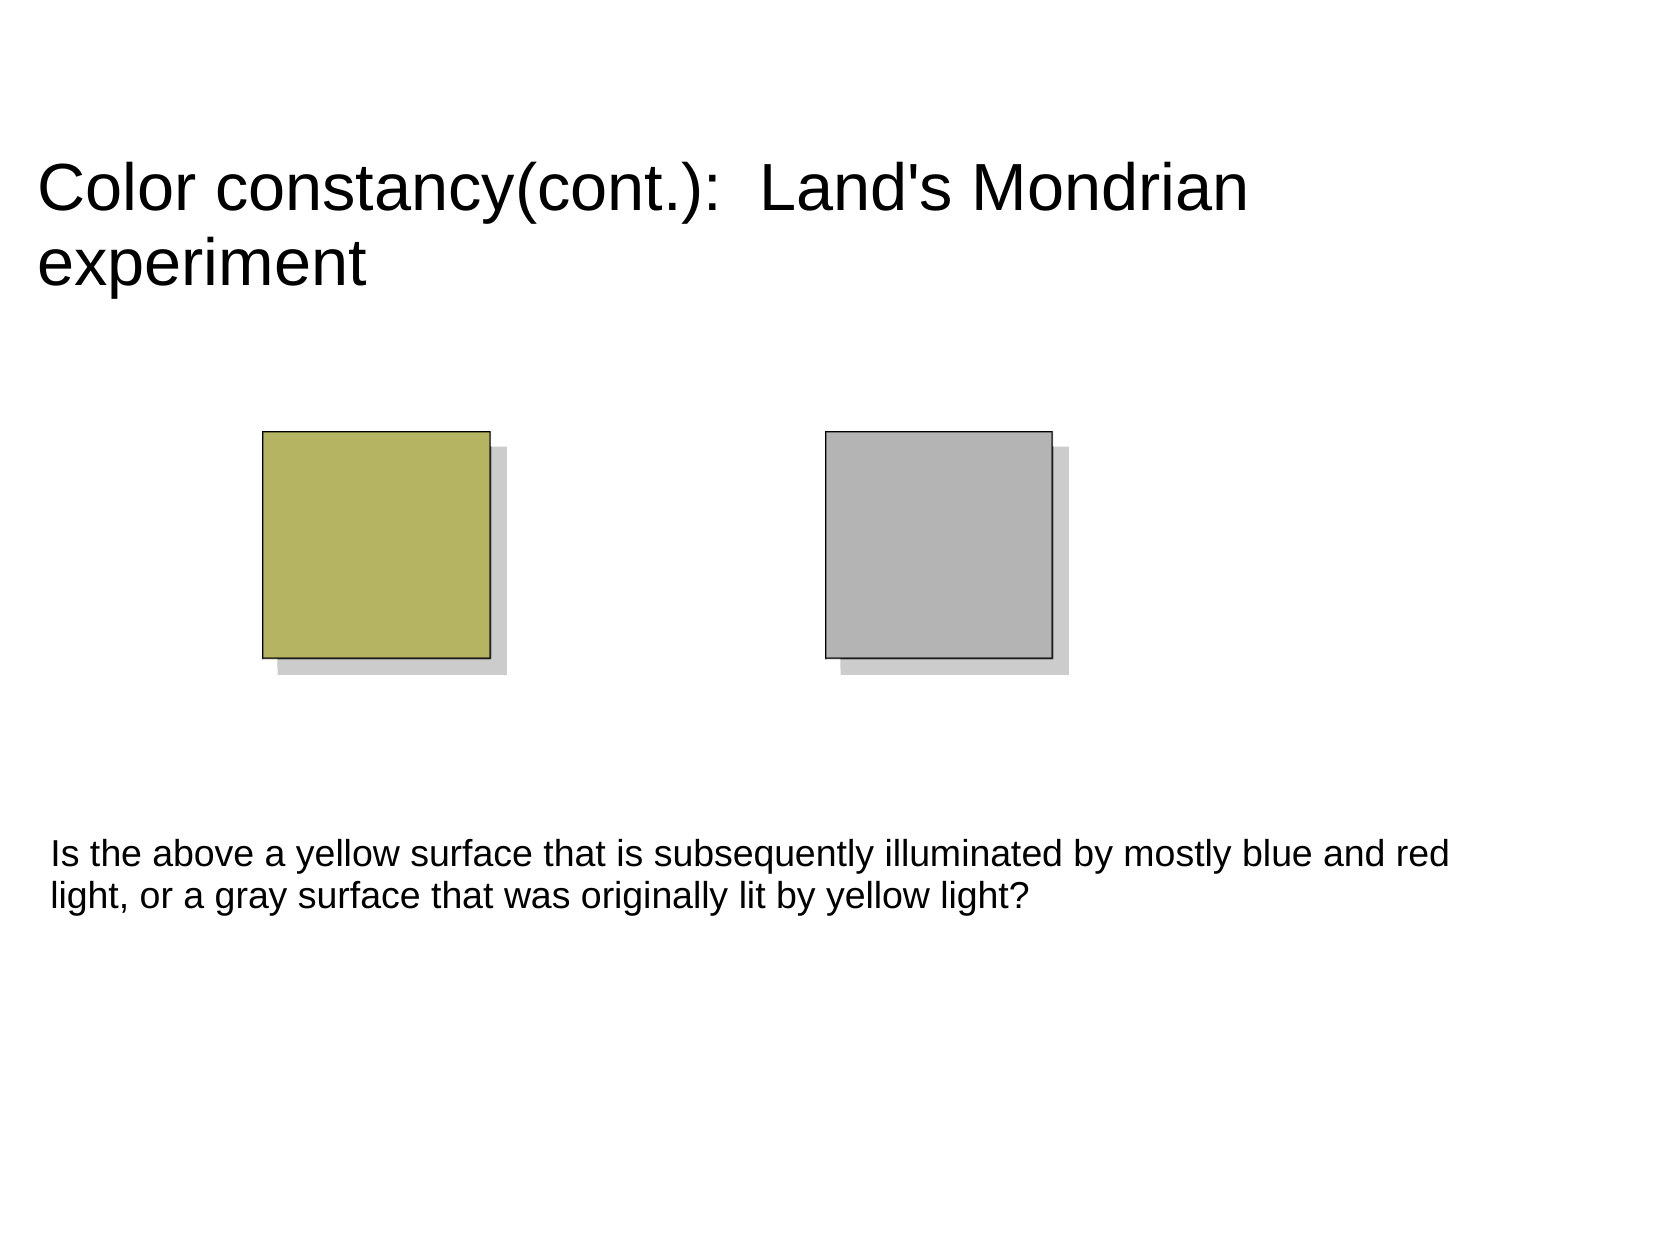

# Color constancy(cont.): Land's Mondrian experiment
Is the above a yellow surface that is subsequently illuminated by mostly blue and red light, or a gray surface that was originally lit by yellow light?